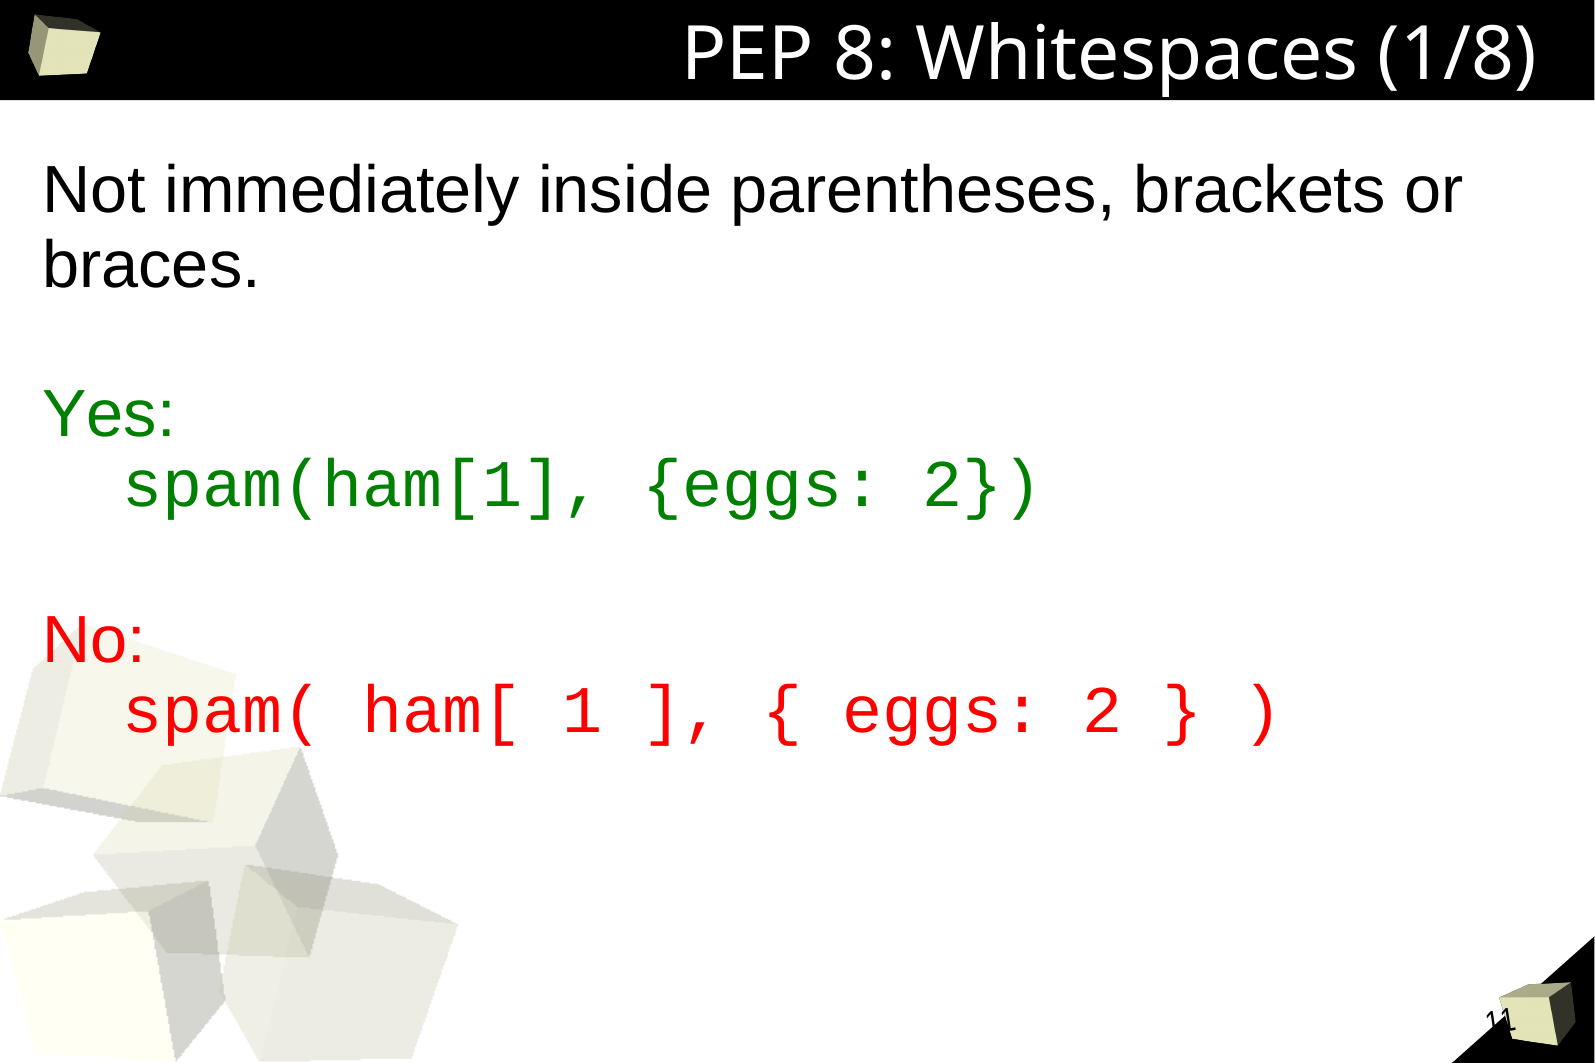

# PEP 8: Whitespaces (1/8)
Not immediately inside parentheses, brackets or braces.
Yes:
 spam(ham[1], {eggs: 2})
No:
 spam( ham[ 1 ], { eggs: 2 } )